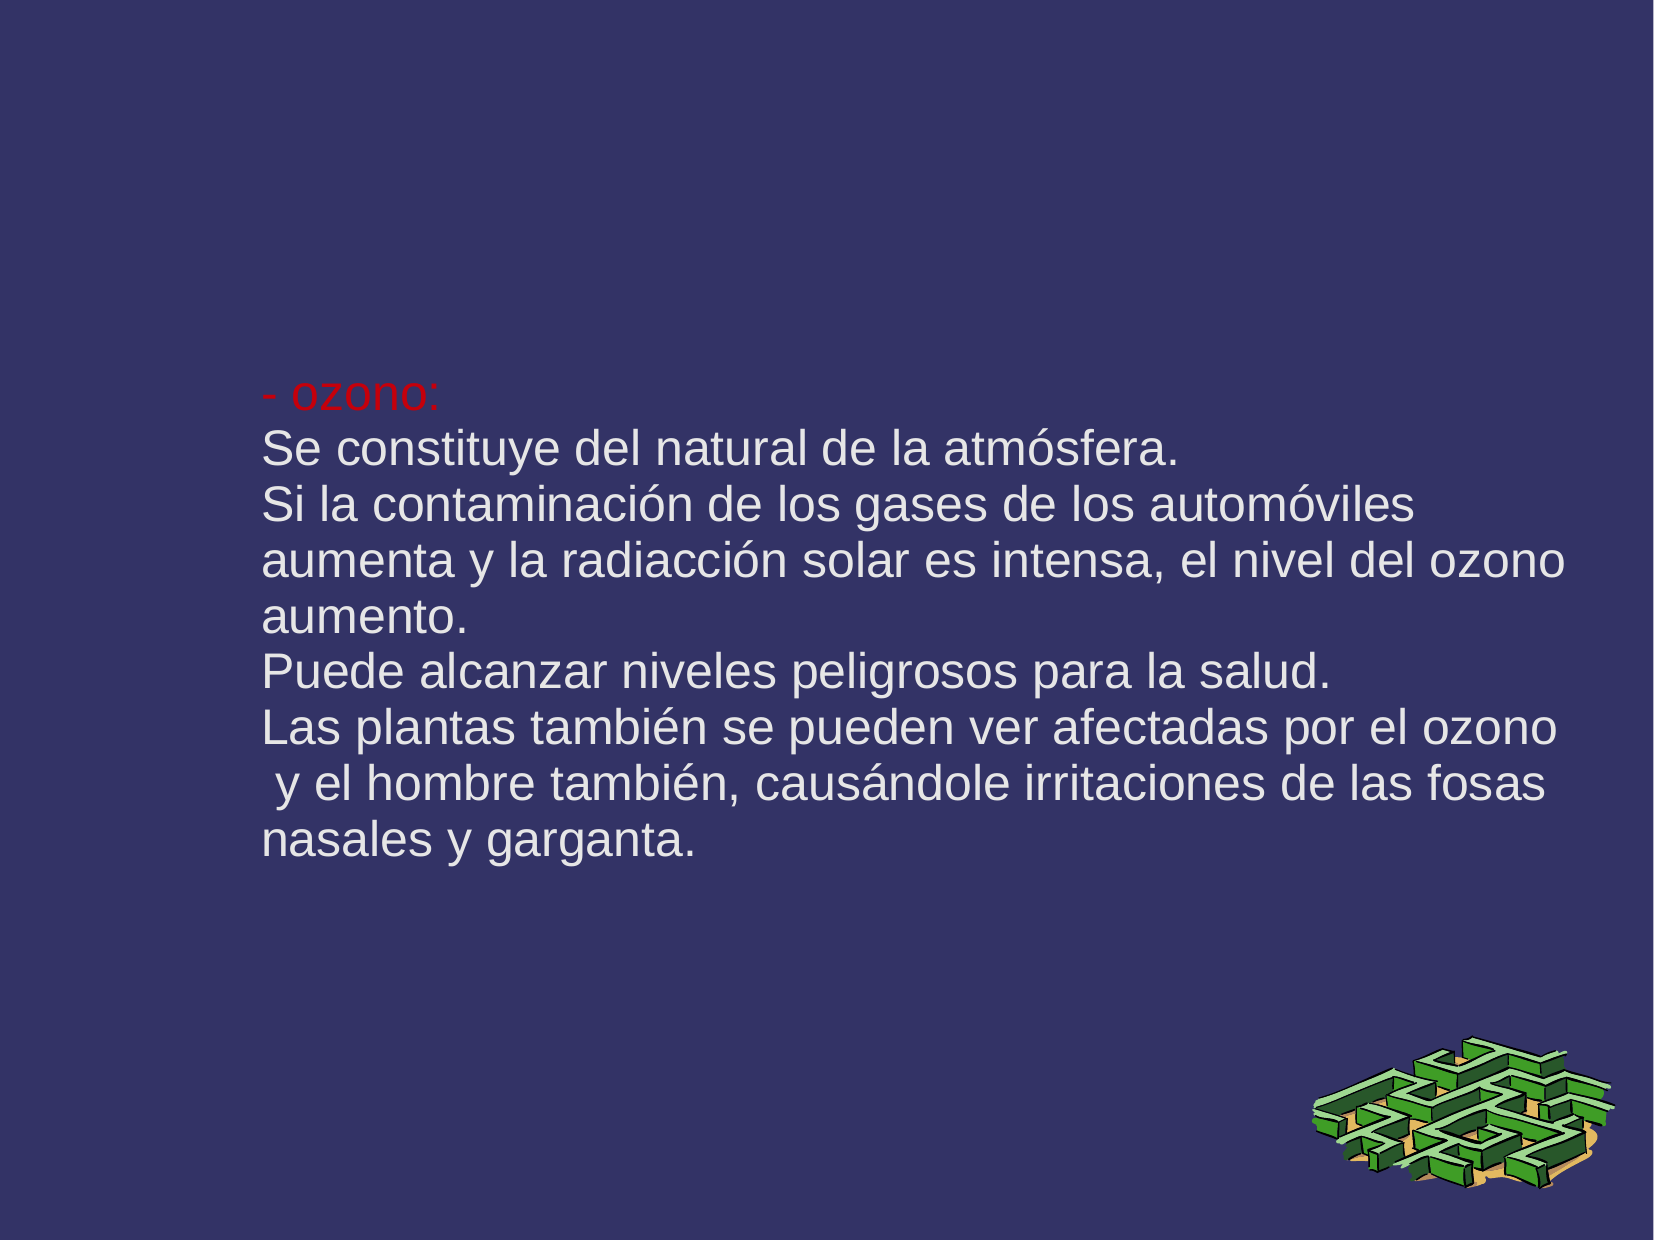

# - ozono:
Se constituye del natural de la atmósfera.
Si la contaminación de los gases de los automóviles aumenta y la radiacción solar es intensa, el nivel del ozono aumento.
Puede alcanzar niveles peligrosos para la salud.
Las plantas también se pueden ver afectadas por el ozono y el hombre también, causándole irritaciones de las fosas nasales y garganta.